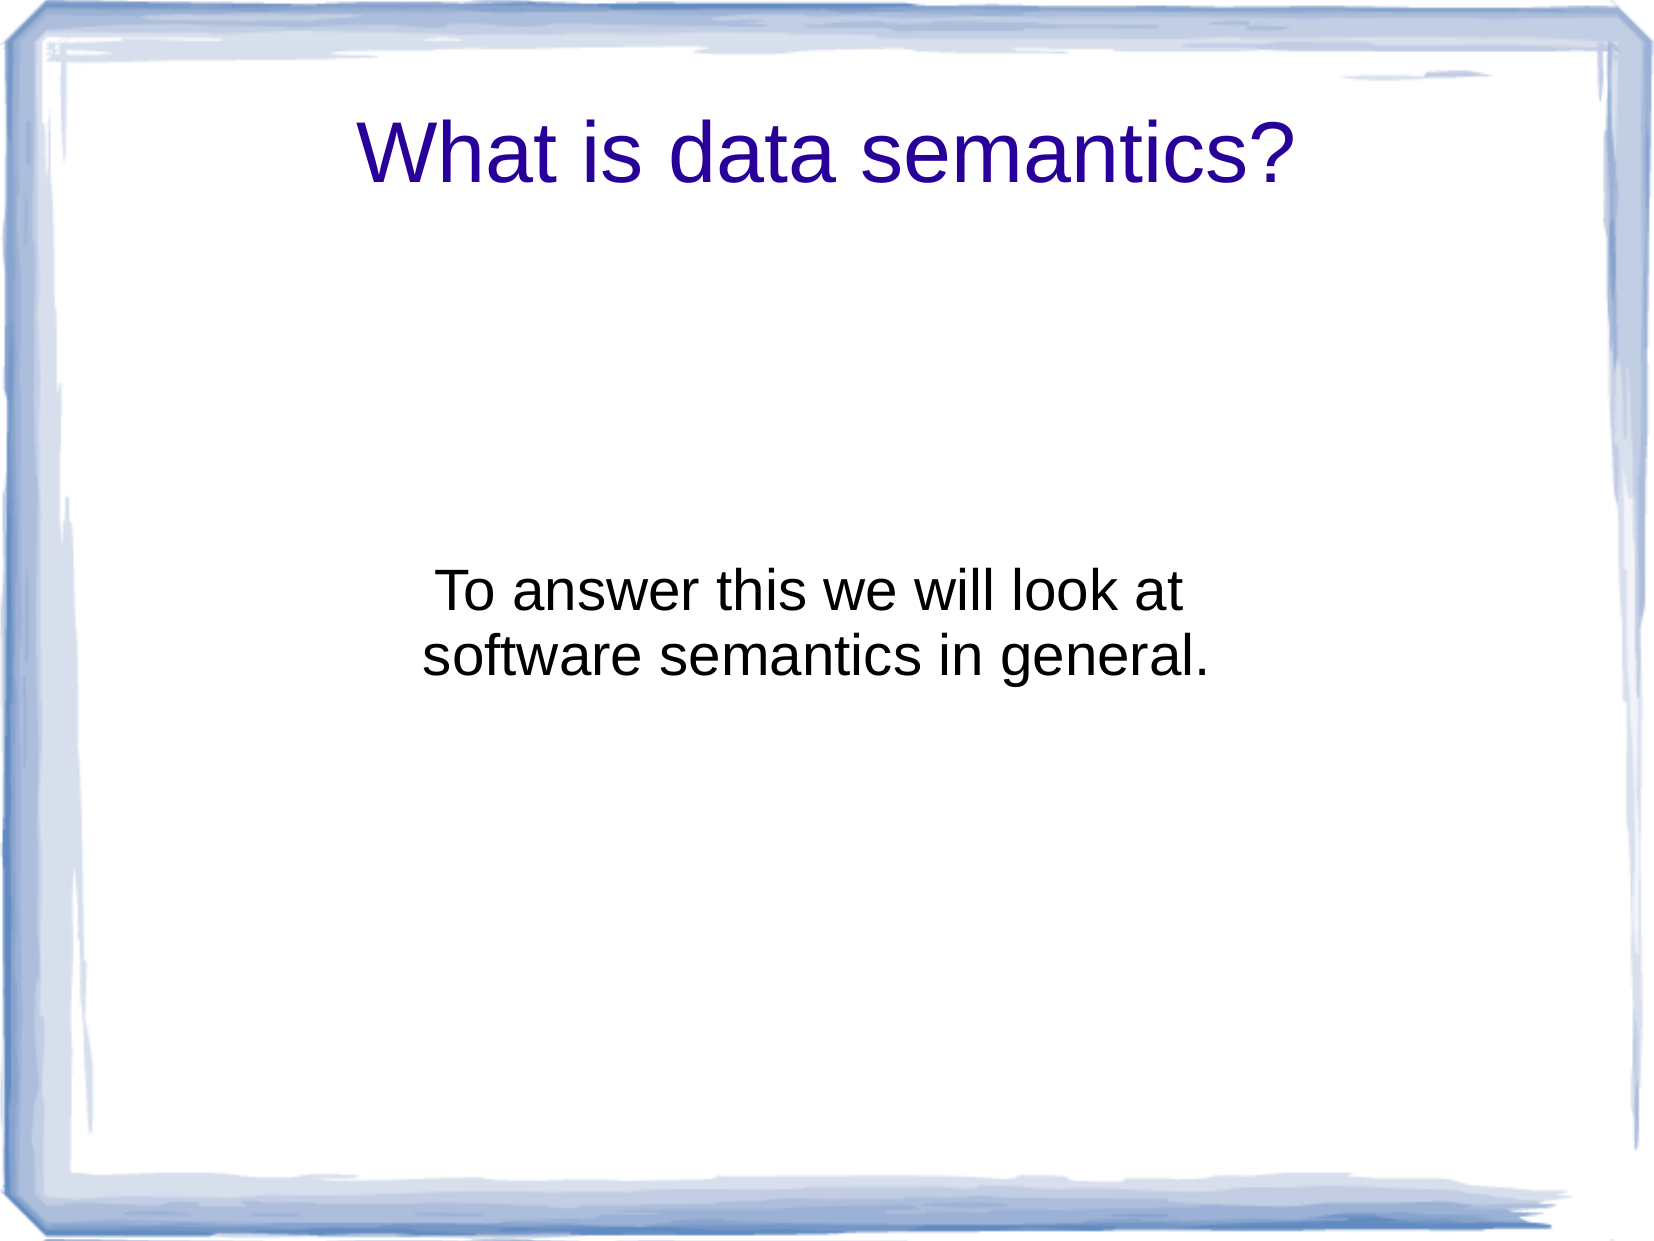

# What is data semantics?
To answer this we will look at
software semantics in general.